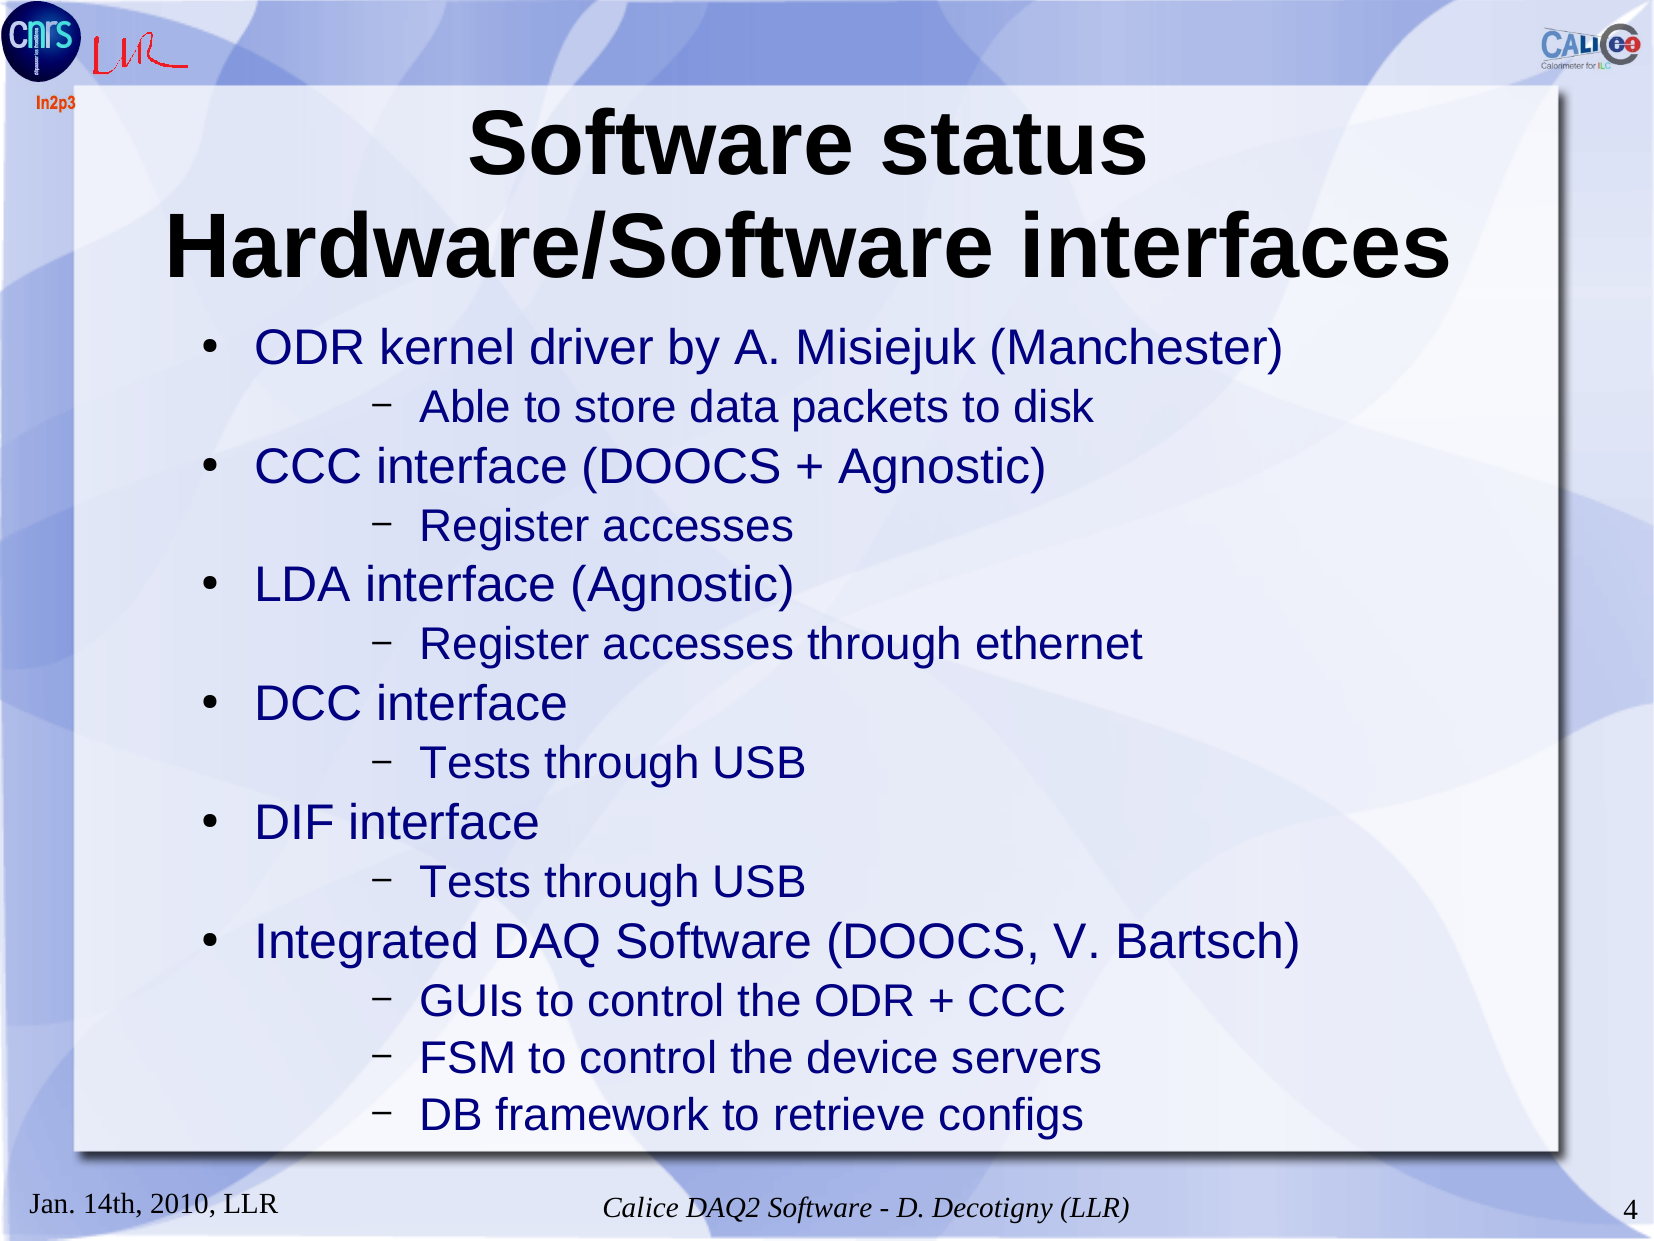

# Software status Hardware/Software interfaces
ODR kernel driver by A. Misiejuk (Manchester)
Able to store data packets to disk
CCC interface (DOOCS + Agnostic)
Register accesses
LDA interface (Agnostic)
Register accesses through ethernet
DCC interface
Tests through USB
DIF interface
Tests through USB
Integrated DAQ Software (DOOCS, V. Bartsch)
GUIs to control the ODR + CCC
FSM to control the device servers
DB framework to retrieve configs
Jan. 14th, 2010, LLR
Calice DAQ2 Software - D. Decotigny (LLR)
4